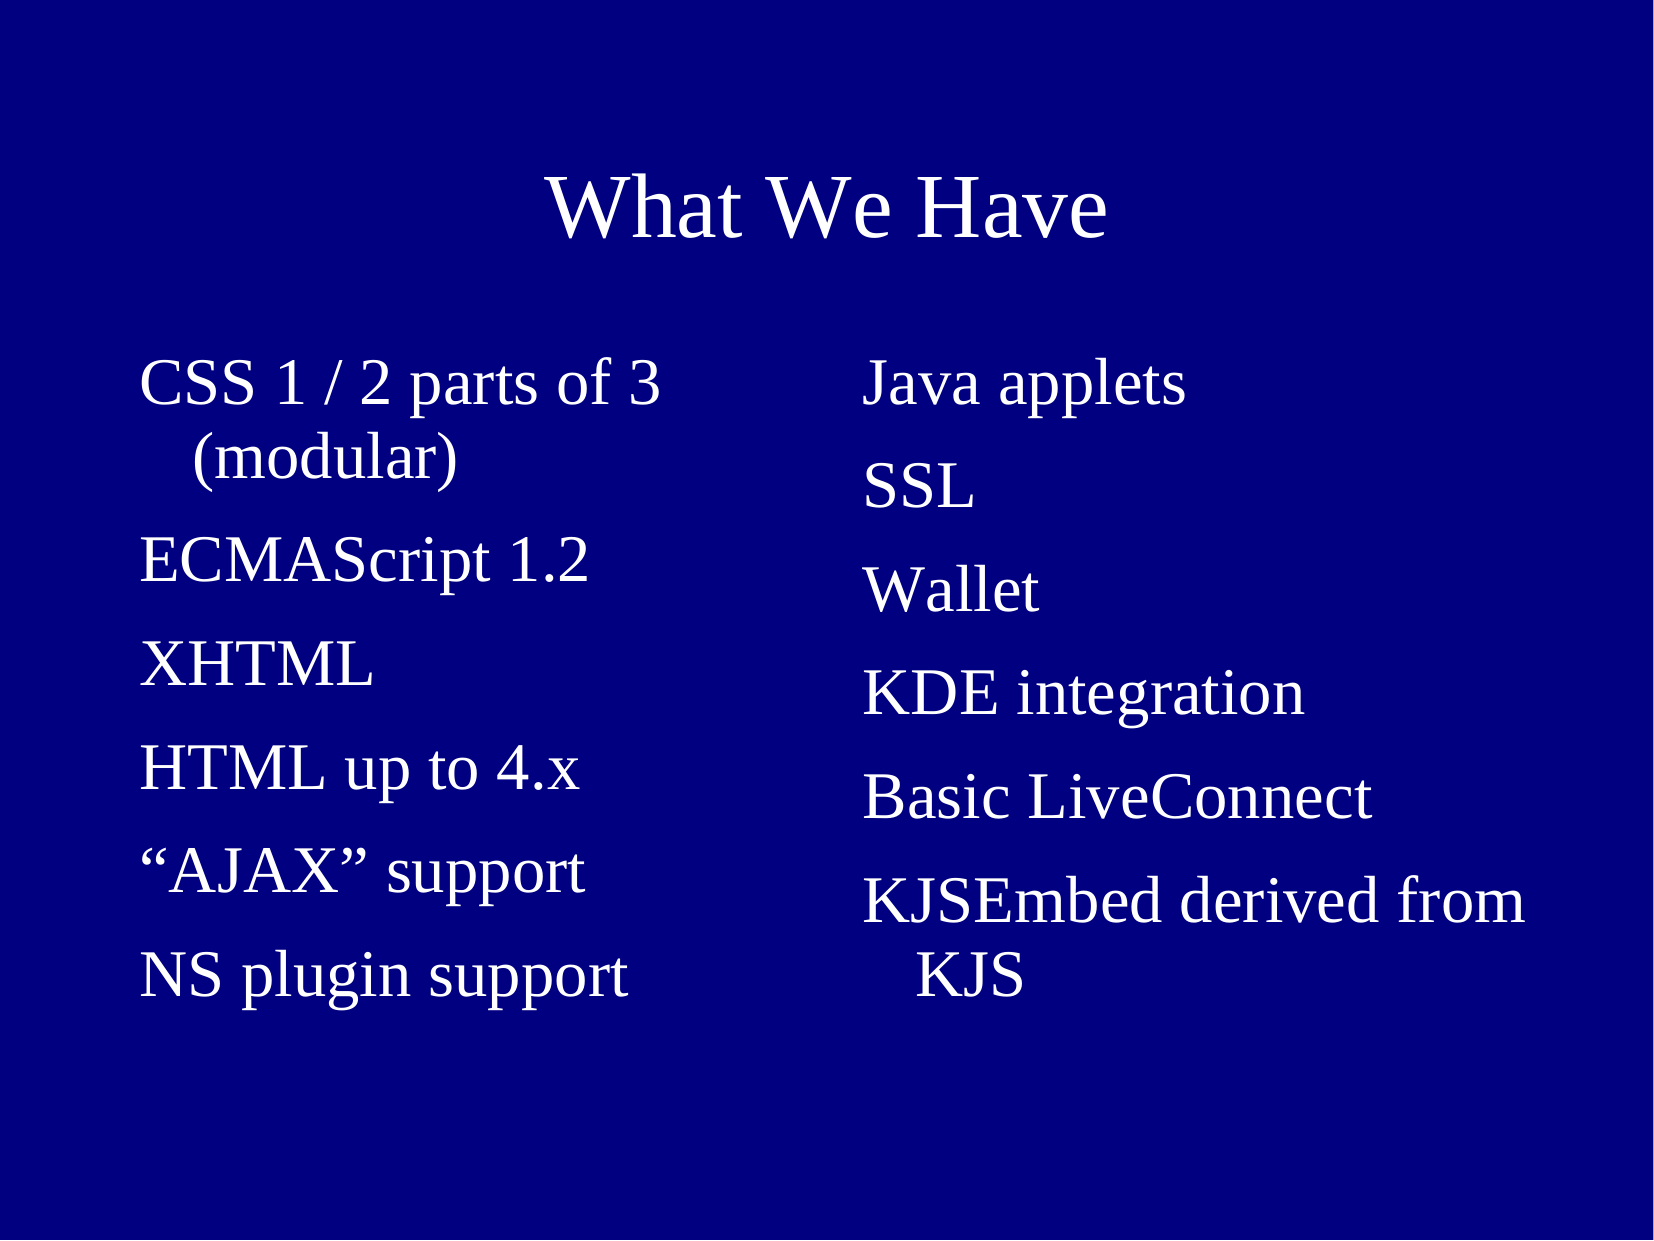

# What We Have
CSS 1 / 2 parts of 3 (modular)
ECMAScript 1.2
XHTML
HTML up to 4.x
“AJAX” support
NS plugin support
Java applets
SSL
Wallet
KDE integration
Basic LiveConnect
KJSEmbed derived from KJS